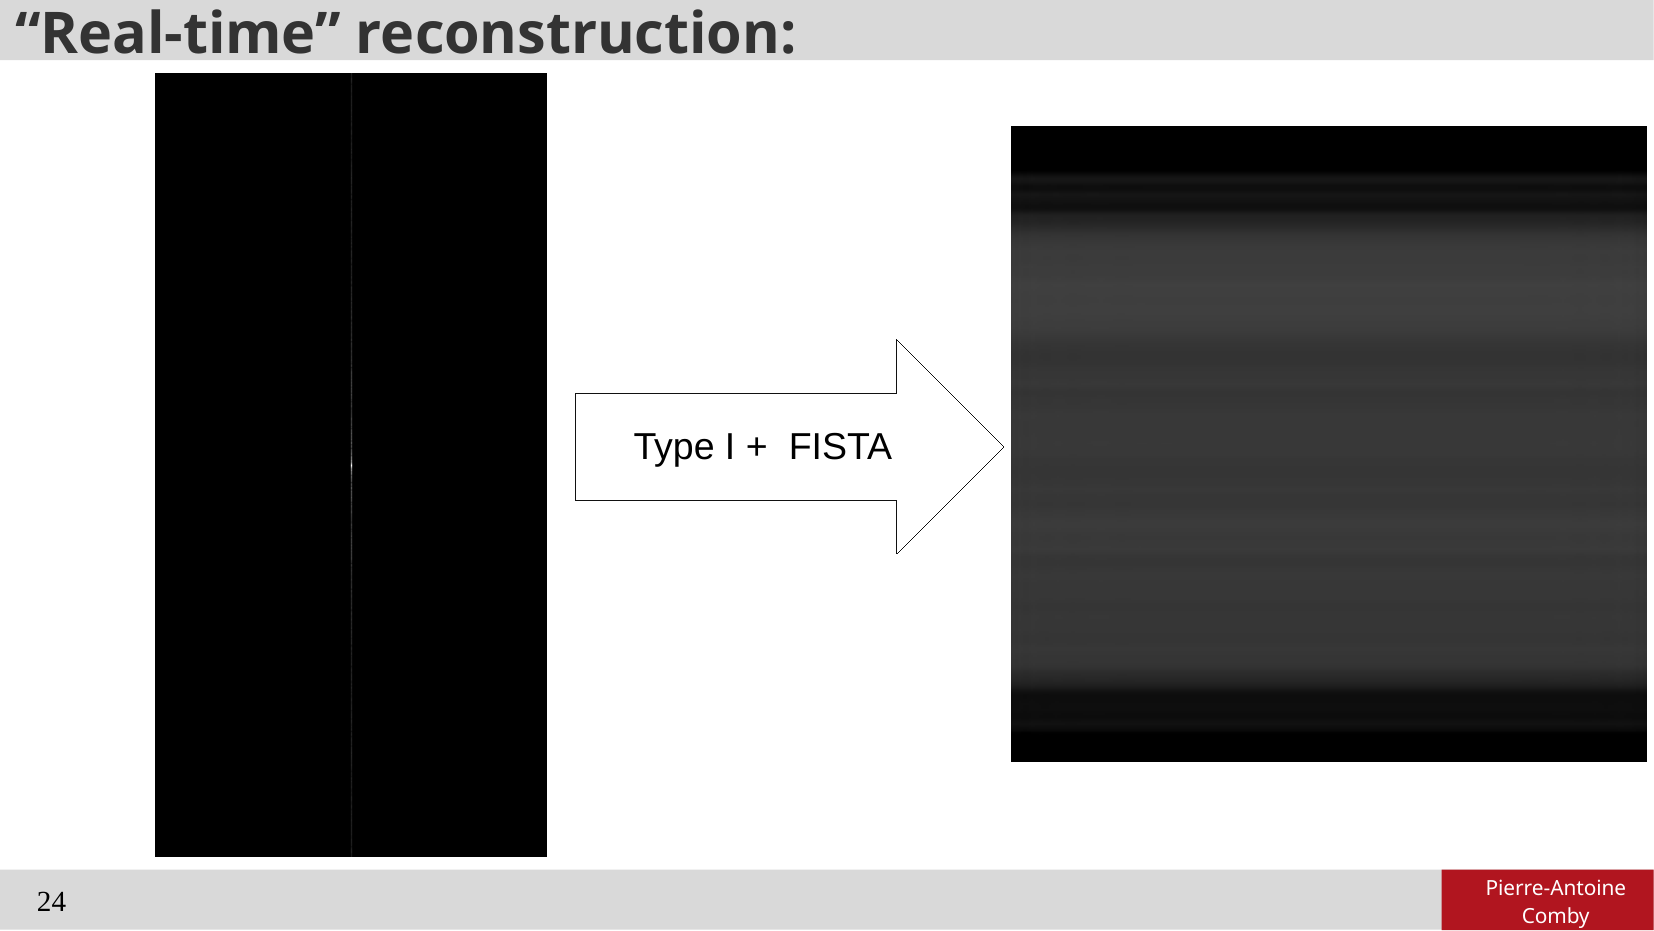

# “Real-time” reconstruction:
Type I + FISTA
24